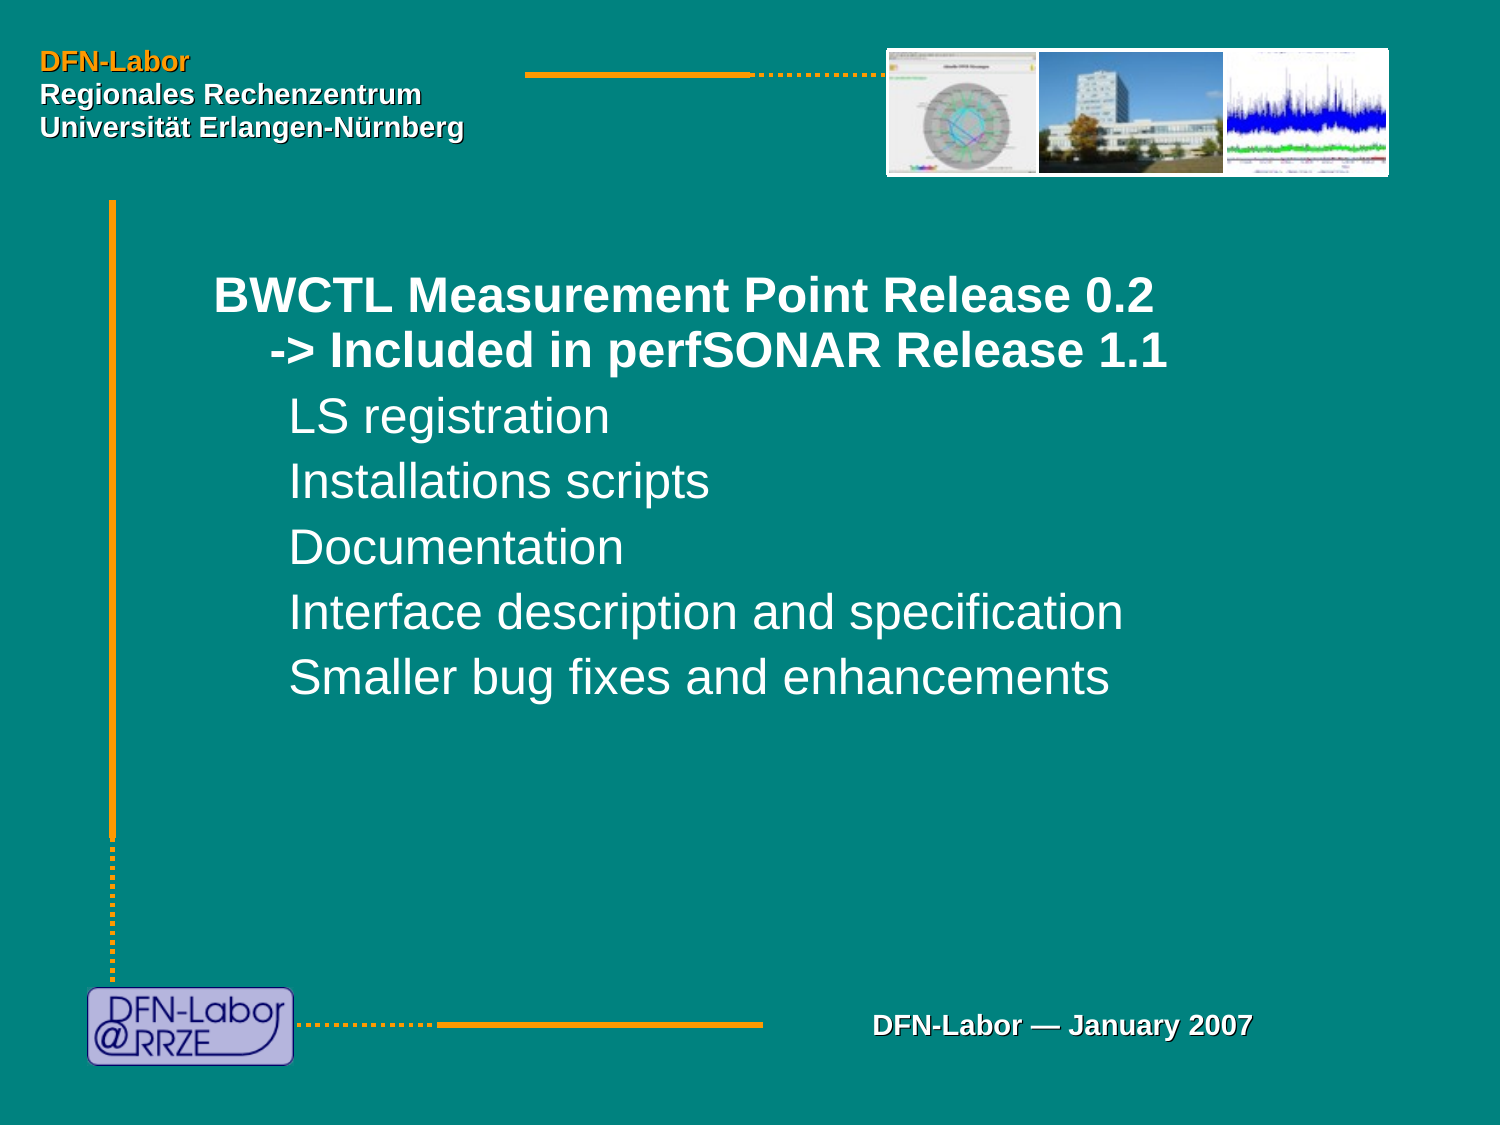

# BWCTL Measurement Point Release 0.2 -> Included in perfSONAR Release 1.1
LS registration
Installations scripts
Documentation
Interface description and specification
Smaller bug fixes and enhancements